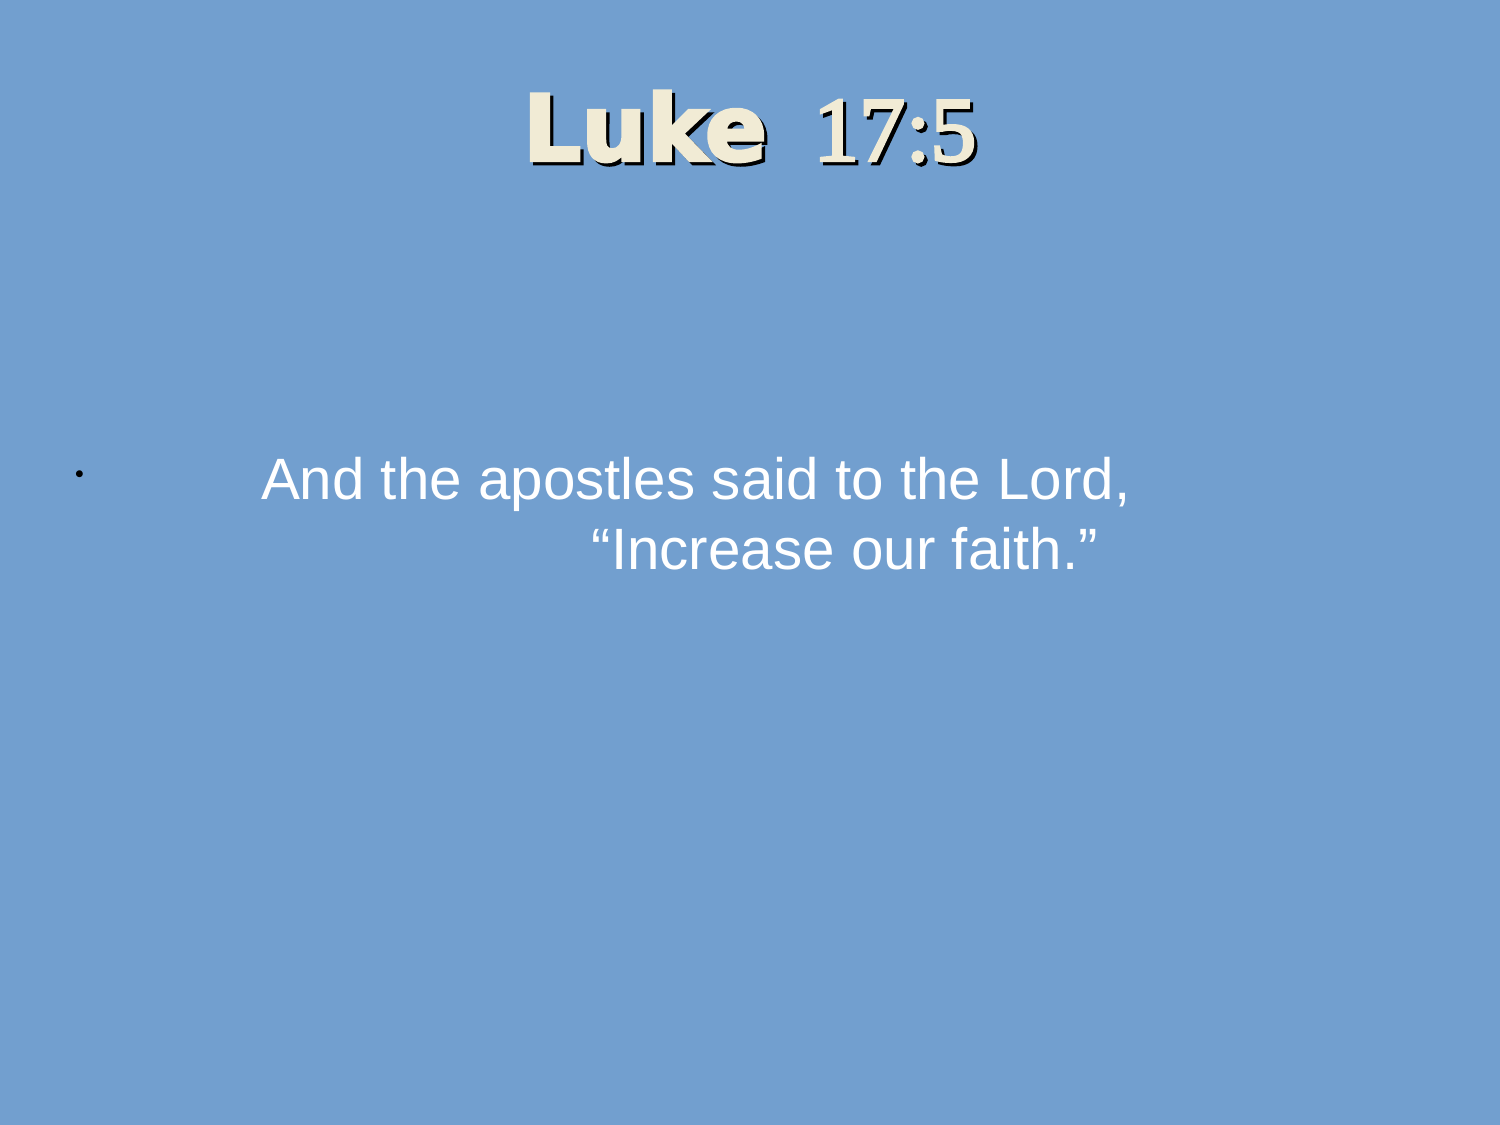

# Luke 17:5
	And the apostles said to the Lord, “Increase our faith.”